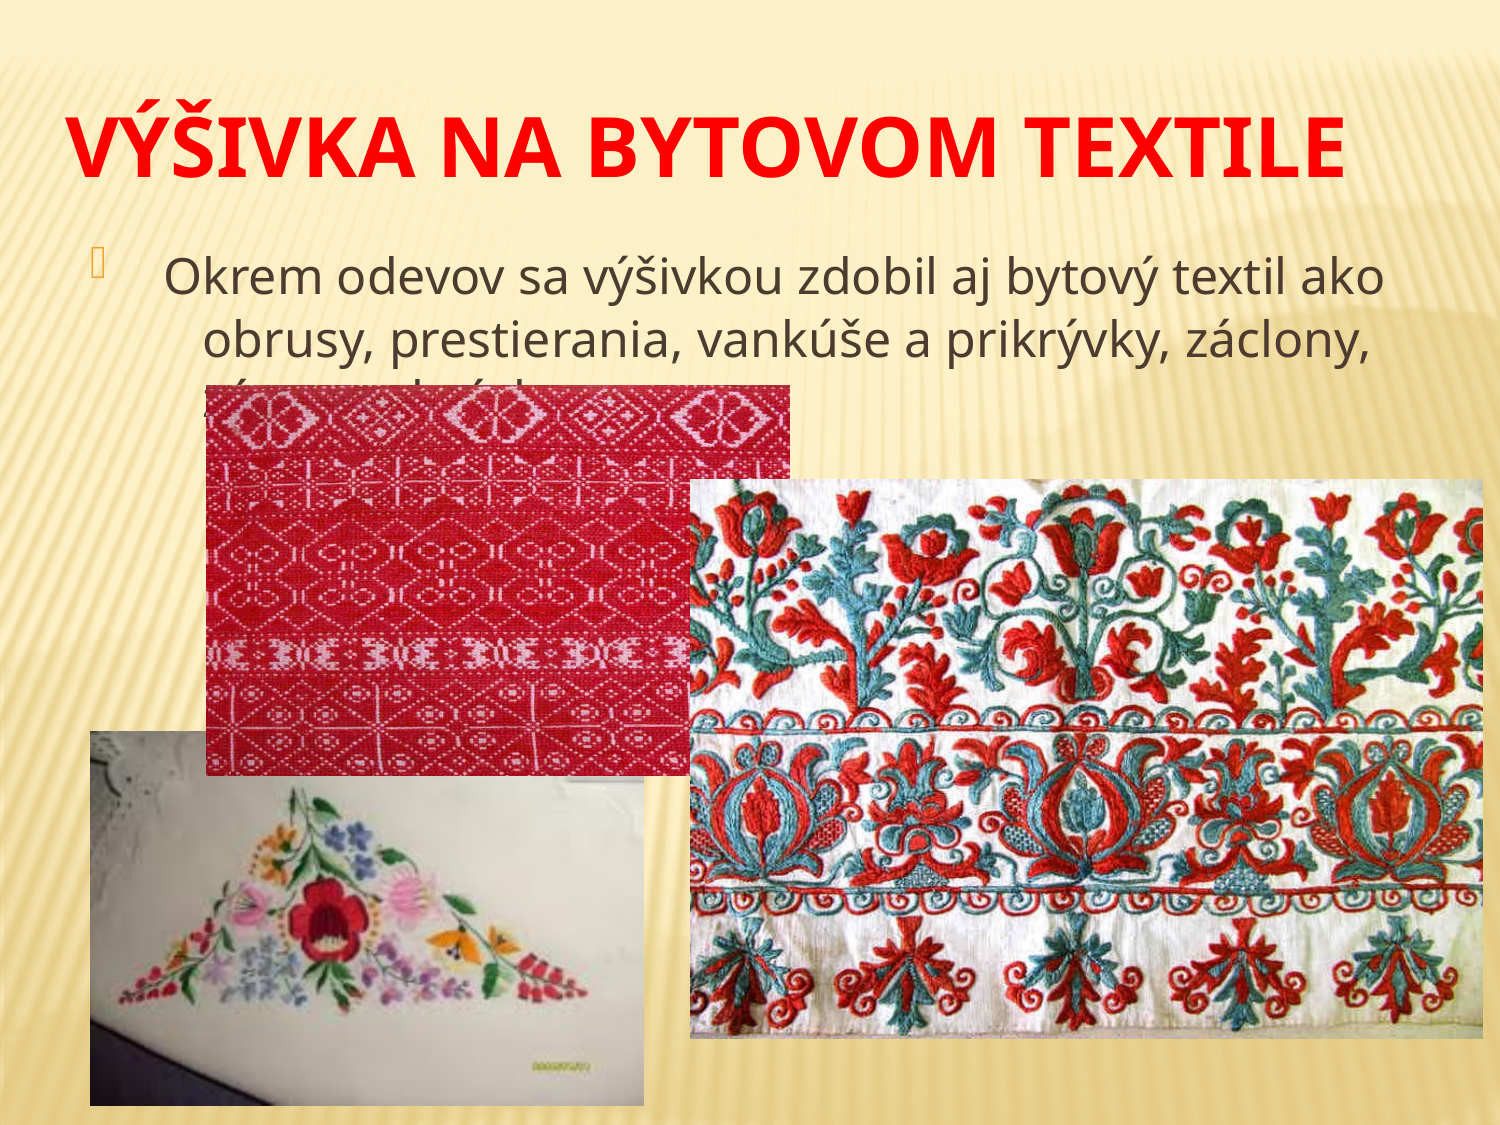

# Výšivka na bytovom textile
 Okrem odevov sa výšivkou zdobil aj bytový textil ako obrusy, prestierania, vankúše a prikrývky, záclony, závesy, obrázky.